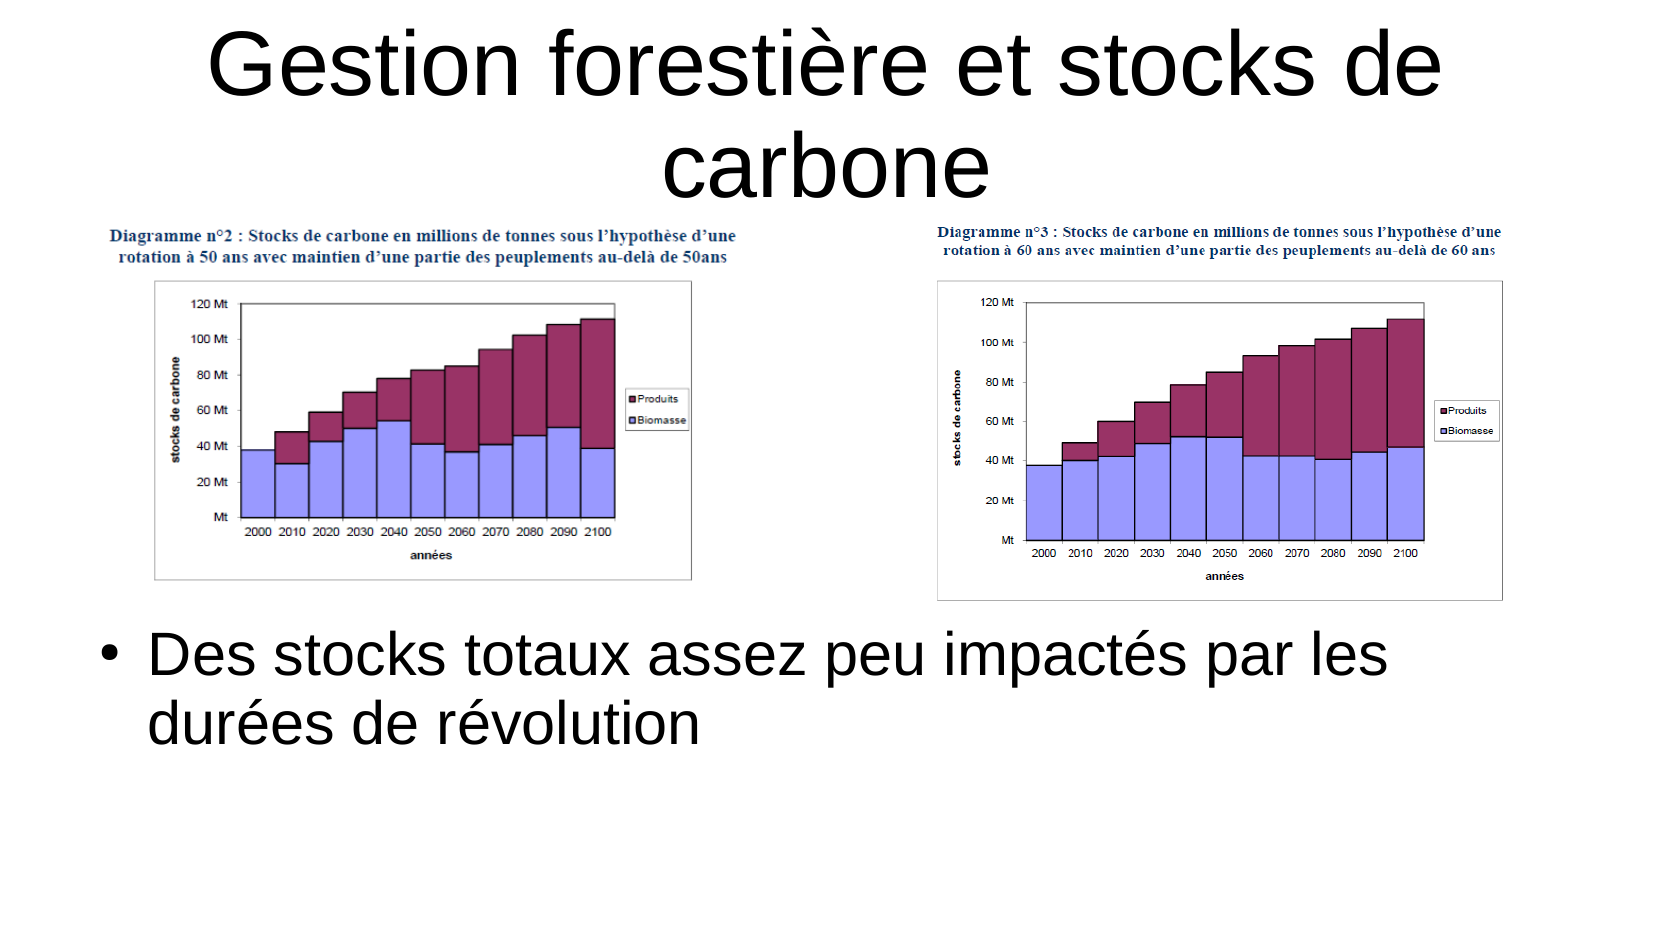

# Gestion forestière et stocks de carbone
Des stocks totaux assez peu impactés par les durées de révolution